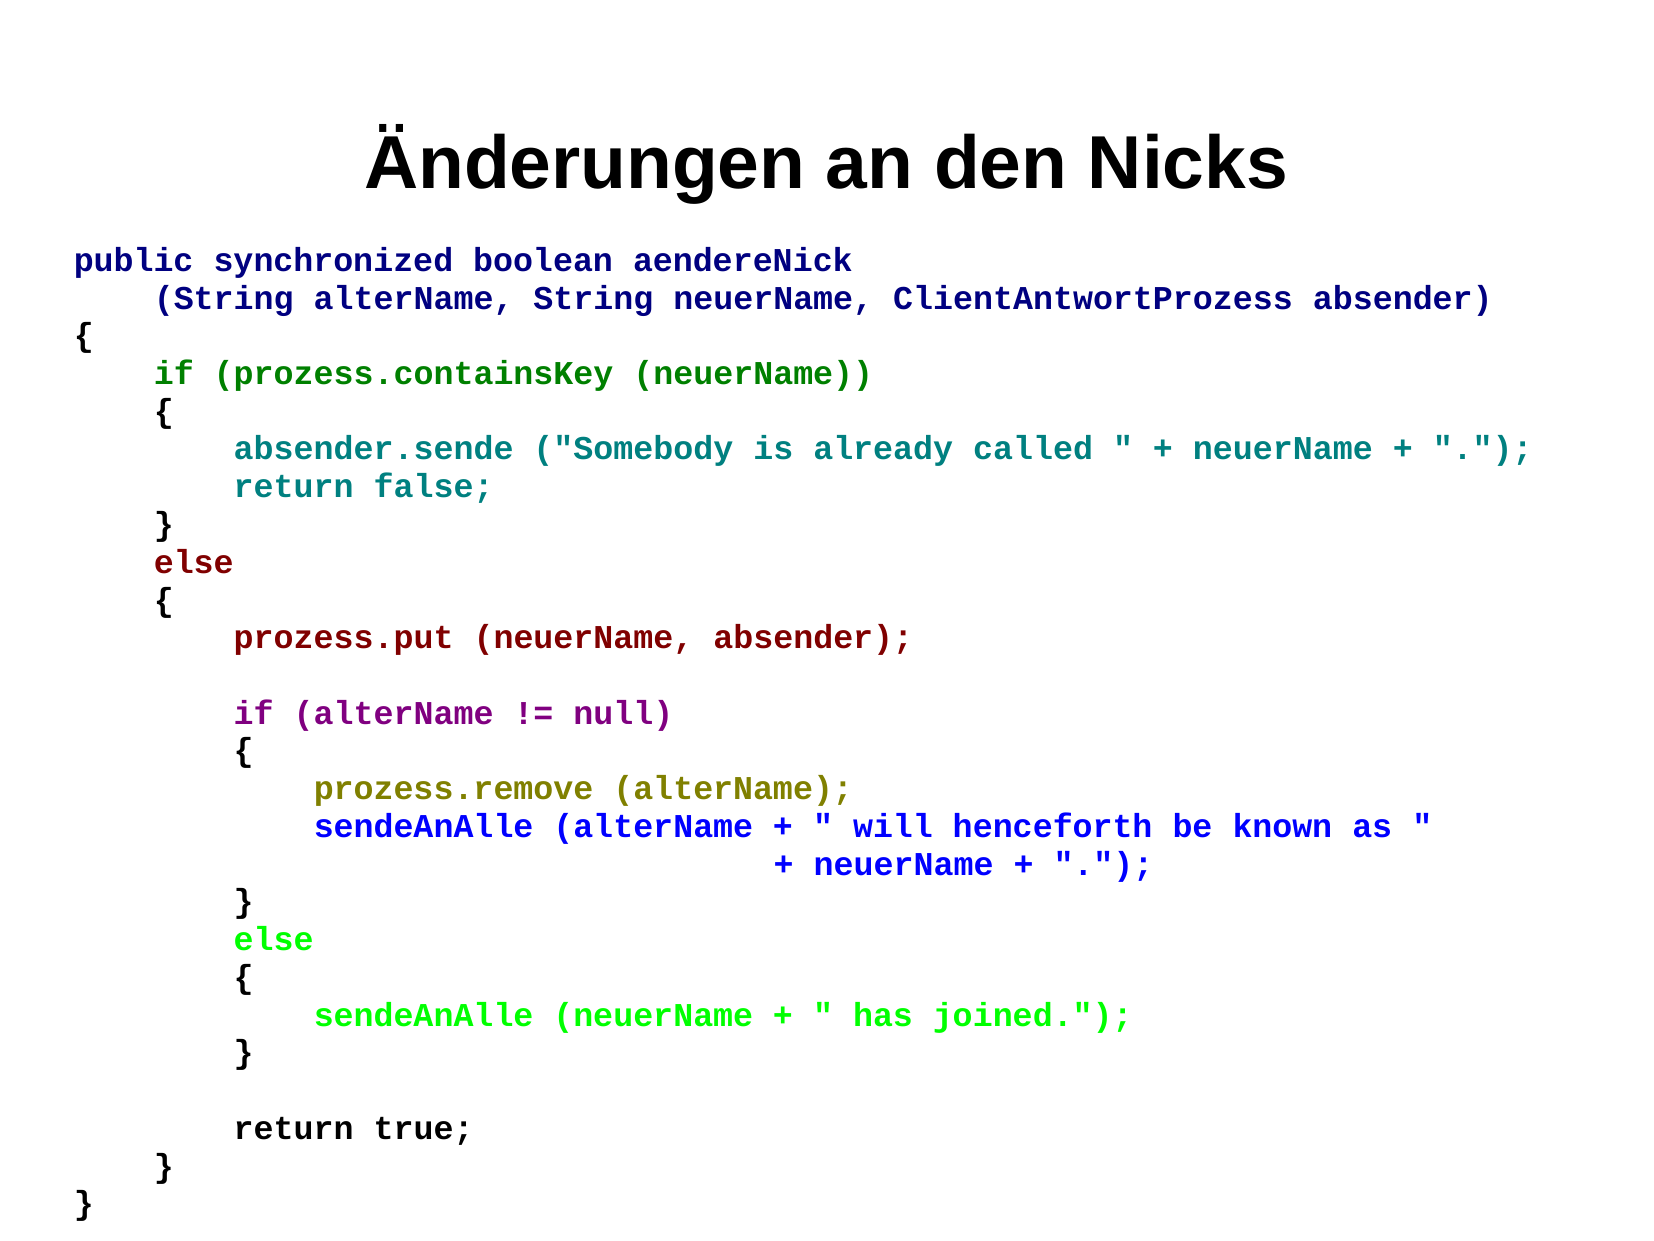

# Änderungen an den Nicks
public synchronized boolean aendereNick
 (String alterName, String neuerName, ClientAntwortProzess absender)
{
 if (prozess.containsKey (neuerName))
 {
 absender.sende ("Somebody is already called " + neuerName + ".");
 return false;
 }
 else
 {
 prozess.put (neuerName, absender);
 if (alterName != null)
 {
 prozess.remove (alterName);
 sendeAnAlle (alterName + " will henceforth be known as "
 + neuerName + ".");
 }
 else
 {
 sendeAnAlle (neuerName + " has joined.");
 }
 return true;
 }
}